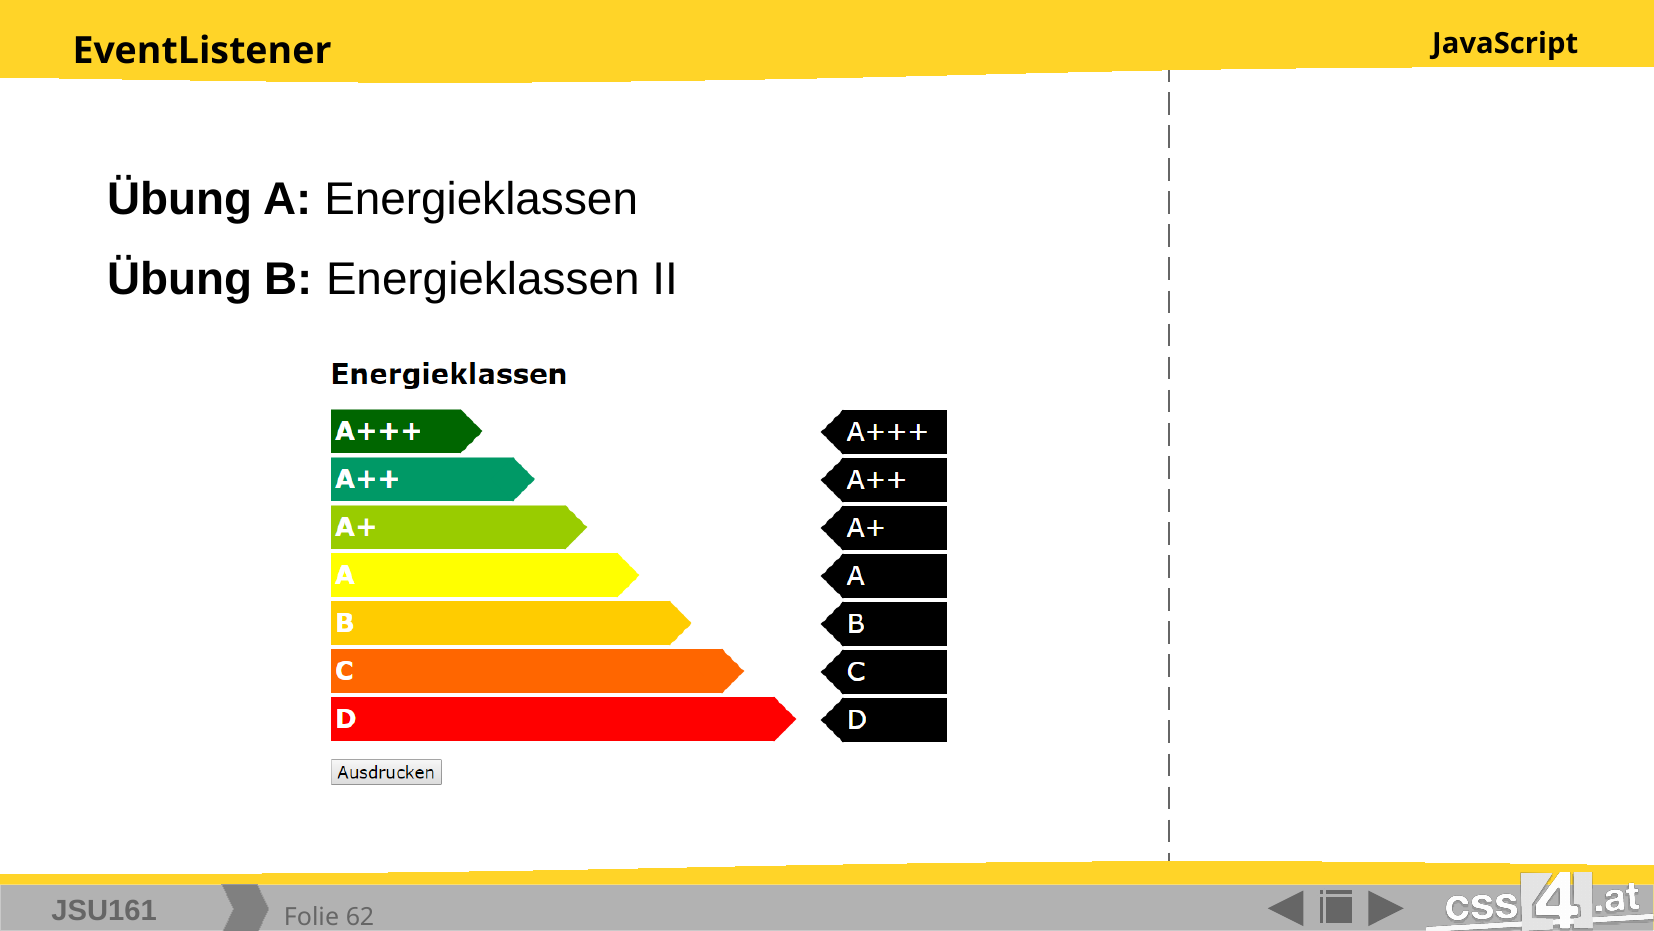

JavaScript
EventListener
Übung A: Energieklassen
Übung B: Energieklassen II
JSU161
Folie